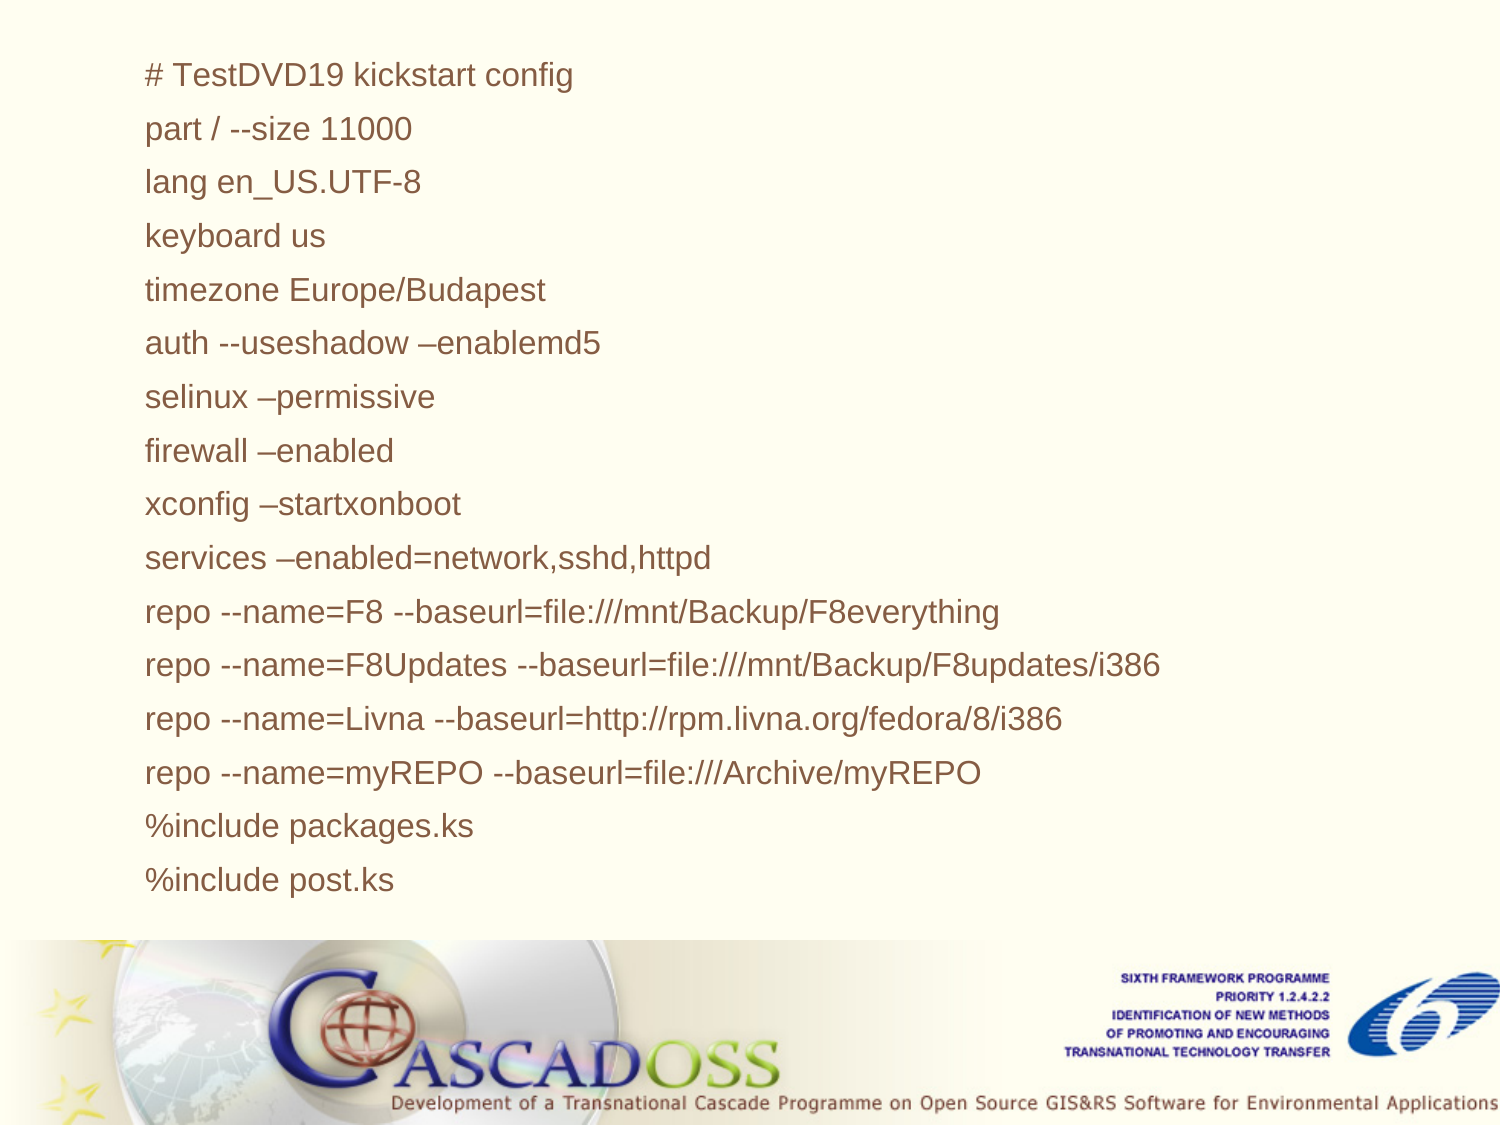

# # TestDVD19 kickstart config
part / --size 11000
lang en_US.UTF-8
keyboard us
timezone Europe/Budapest
auth --useshadow –enablemd5
selinux –permissive
firewall –enabled
xconfig –startxonboot
services –enabled=network,sshd,httpd
repo --name=F8 --baseurl=file:///mnt/Backup/F8everything
repo --name=F8Updates --baseurl=file:///mnt/Backup/F8updates/i386
repo --name=Livna --baseurl=http://rpm.livna.org/fedora/8/i386
repo --name=myREPO --baseurl=file:///Archive/myREPO
%include packages.ks
%include post.ks